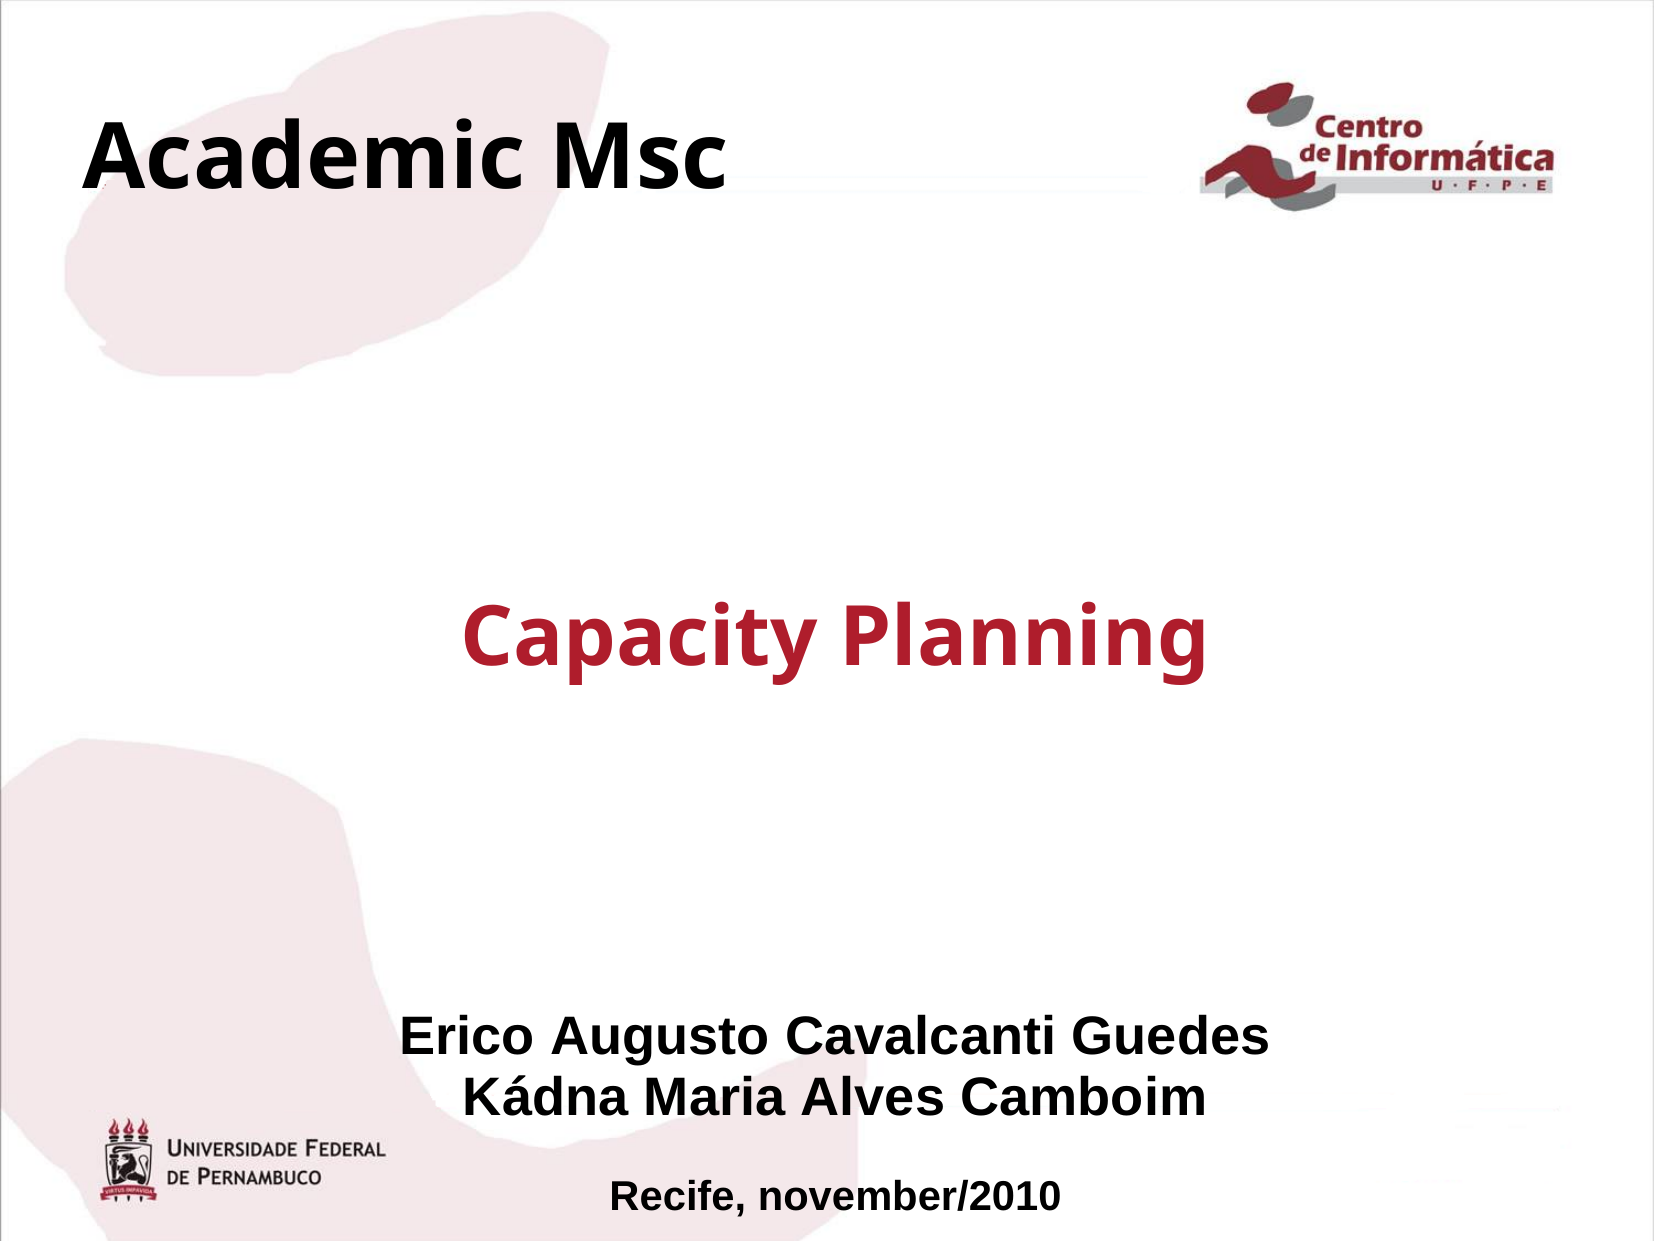

# Academic Msc
Capacity Planning
Erico Augusto Cavalcanti Guedes
Kádna Maria Alves Camboim
Recife, november/2010